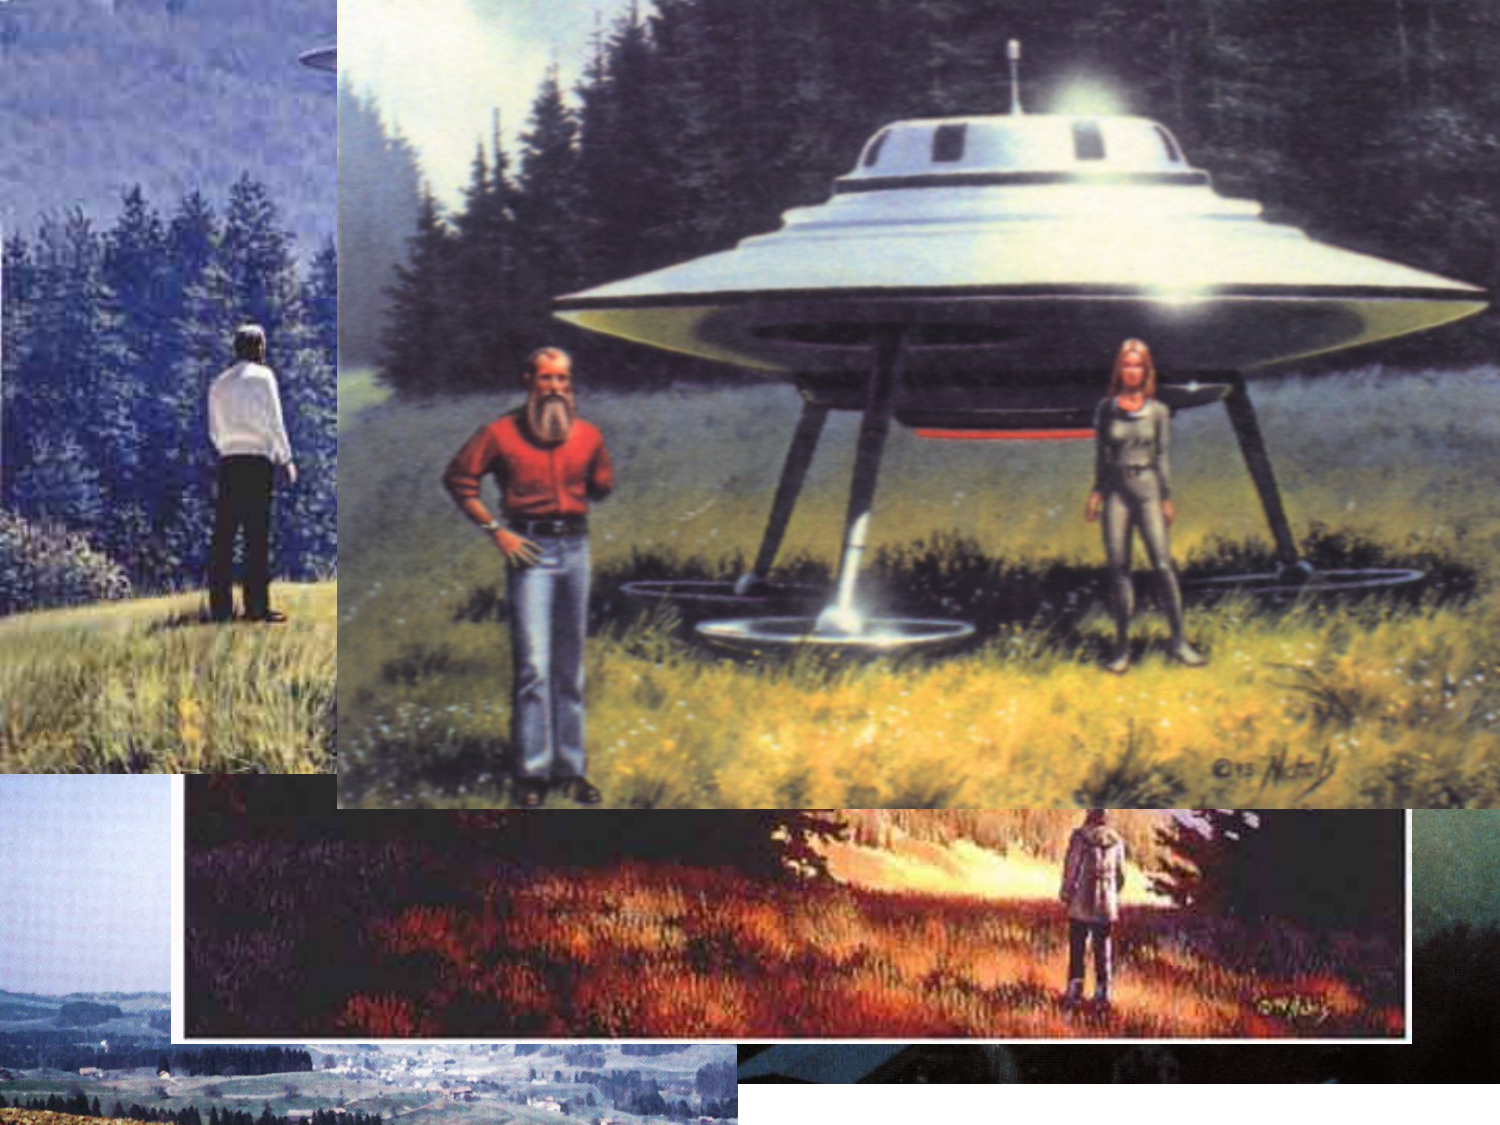

#
Søren fikk egen oppleve at Eduard ”Billy” Meier’s kontakter fra 1975-76 var ekte